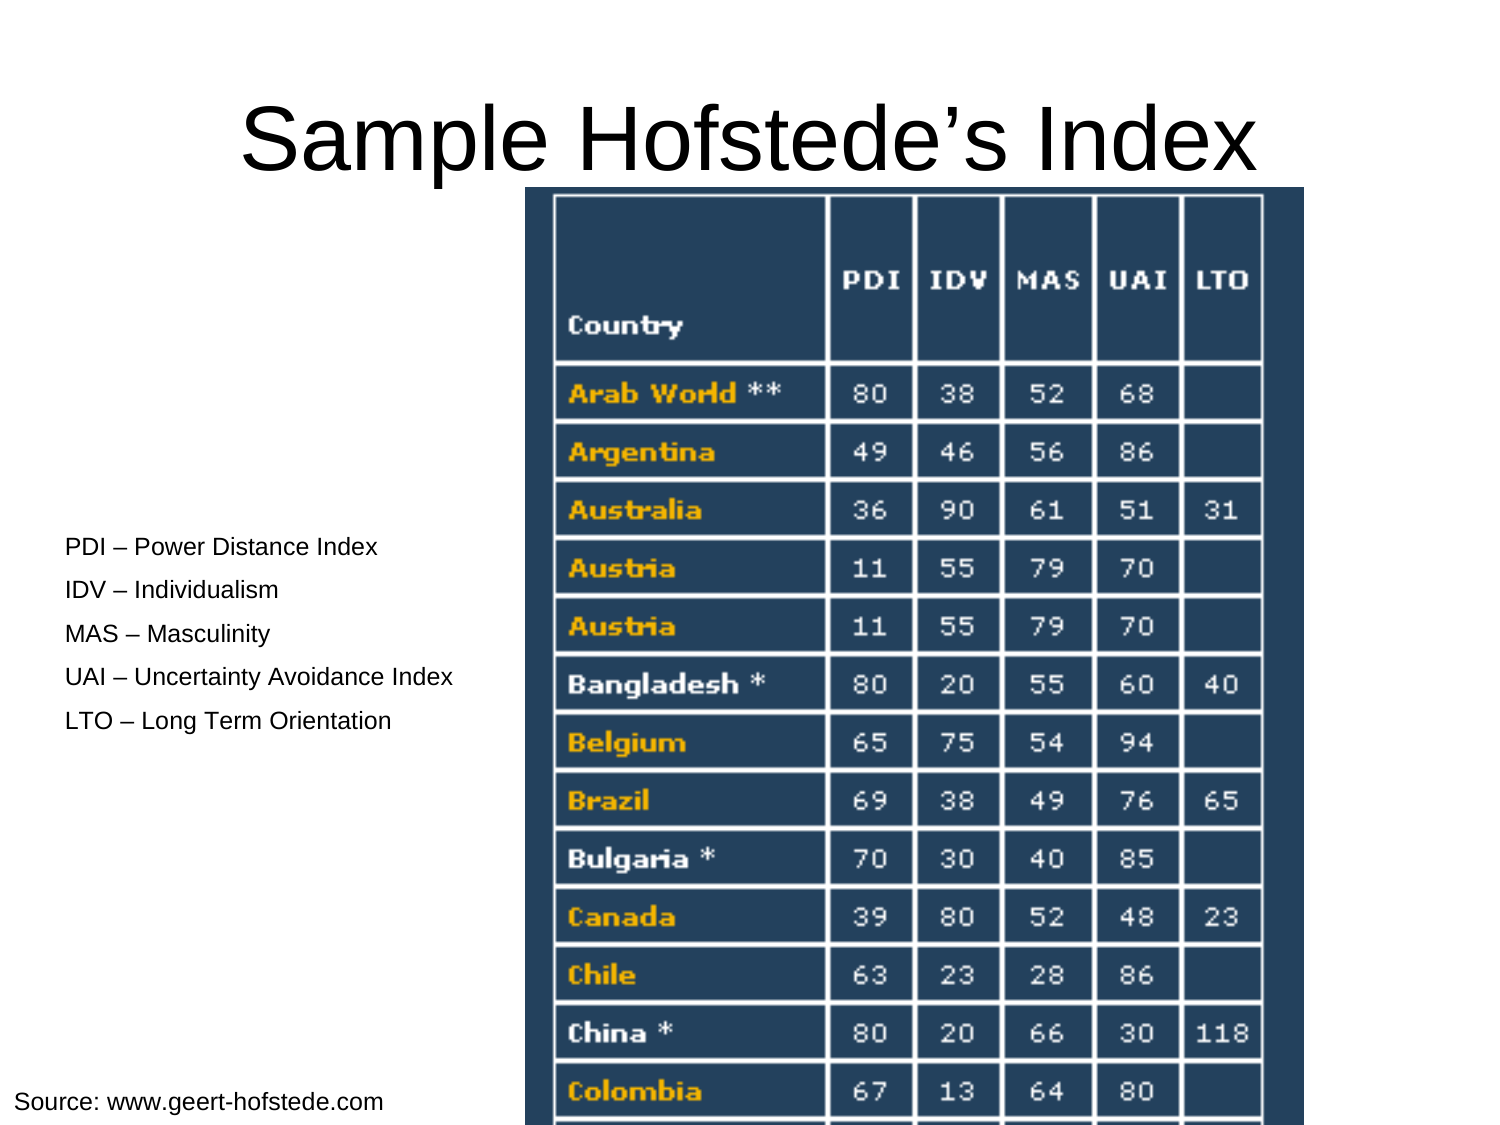

# Sample Hofstede’s Index
PDI – Power Distance Index
IDV – Individualism
MAS – Masculinity
UAI – Uncertainty Avoidance Index
LTO – Long Term Orientation
Source: www.geert-hofstede.com